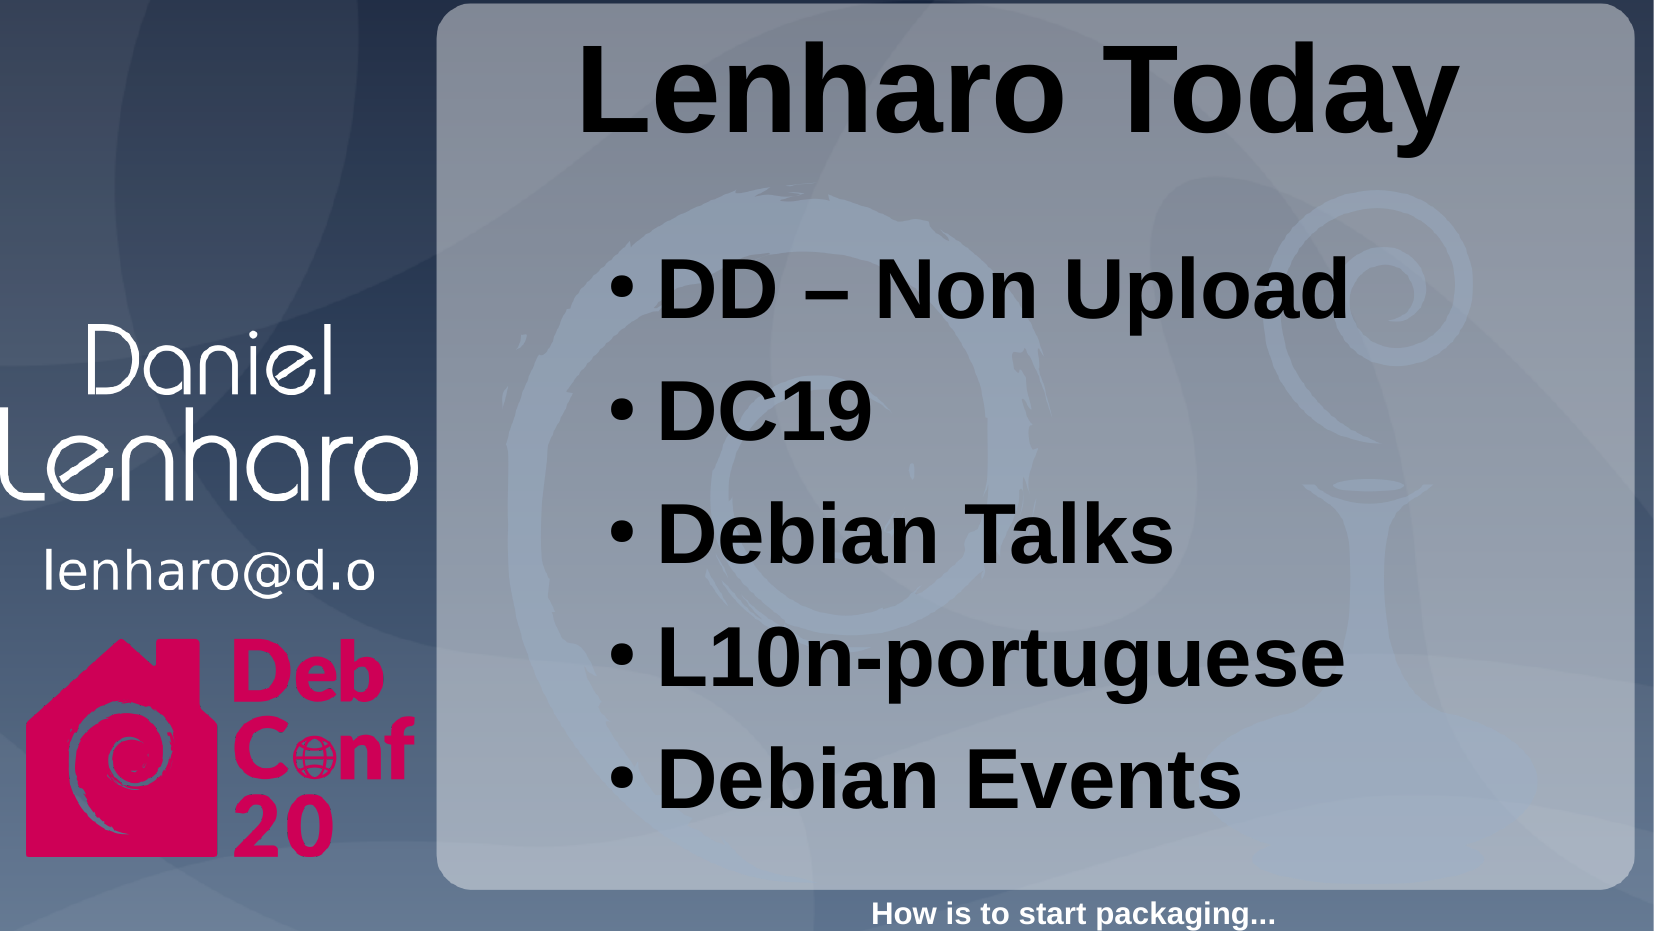

# Lenharo Today
DD – Non Upload
DC19
Debian Talks
L10n-portuguese
Debian Events
How is to start packaging...